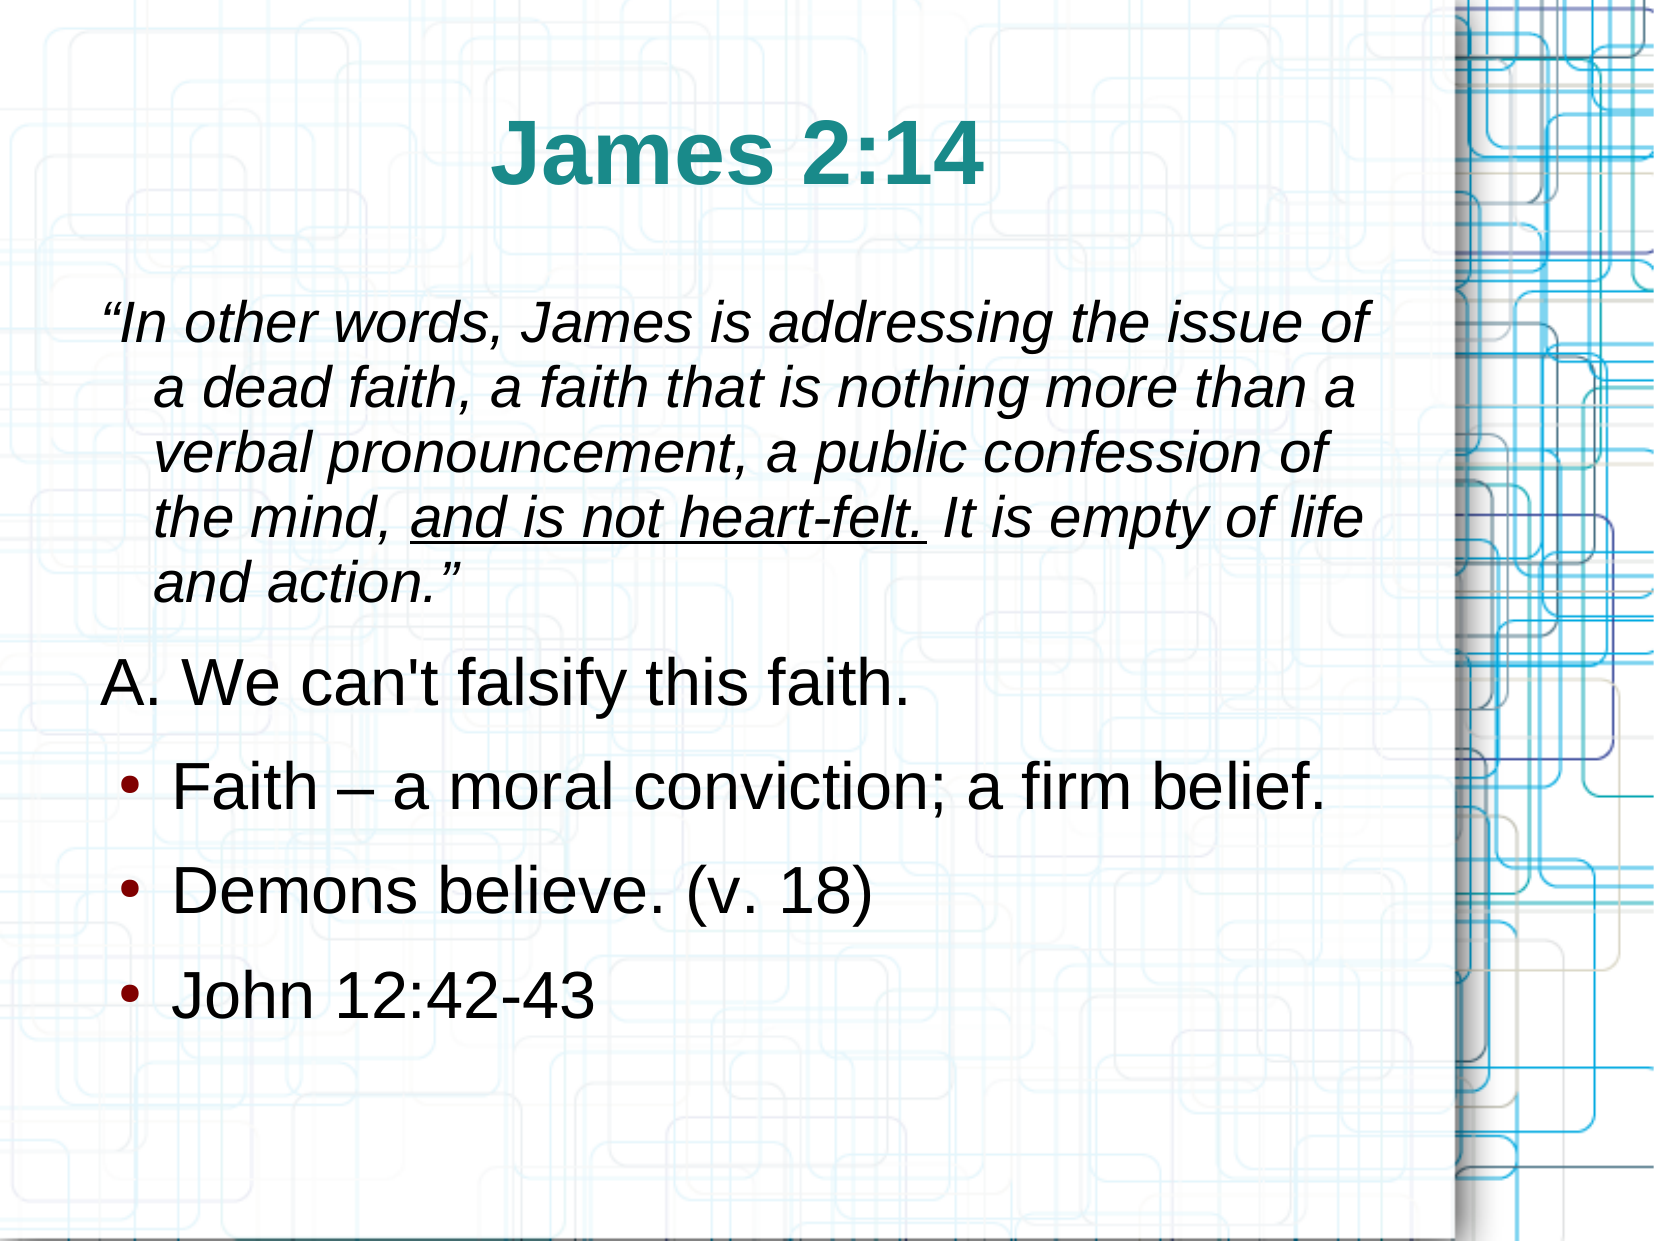

# James 2:14
“In other words, James is addressing the issue of a dead faith, a faith that is nothing more than a verbal pronouncement, a public confession of the mind, and is not heart-felt. It is empty of life and action.”
A. We can't falsify this faith.
Faith – a moral conviction; a firm belief.
Demons believe. (v. 18)
John 12:42-43